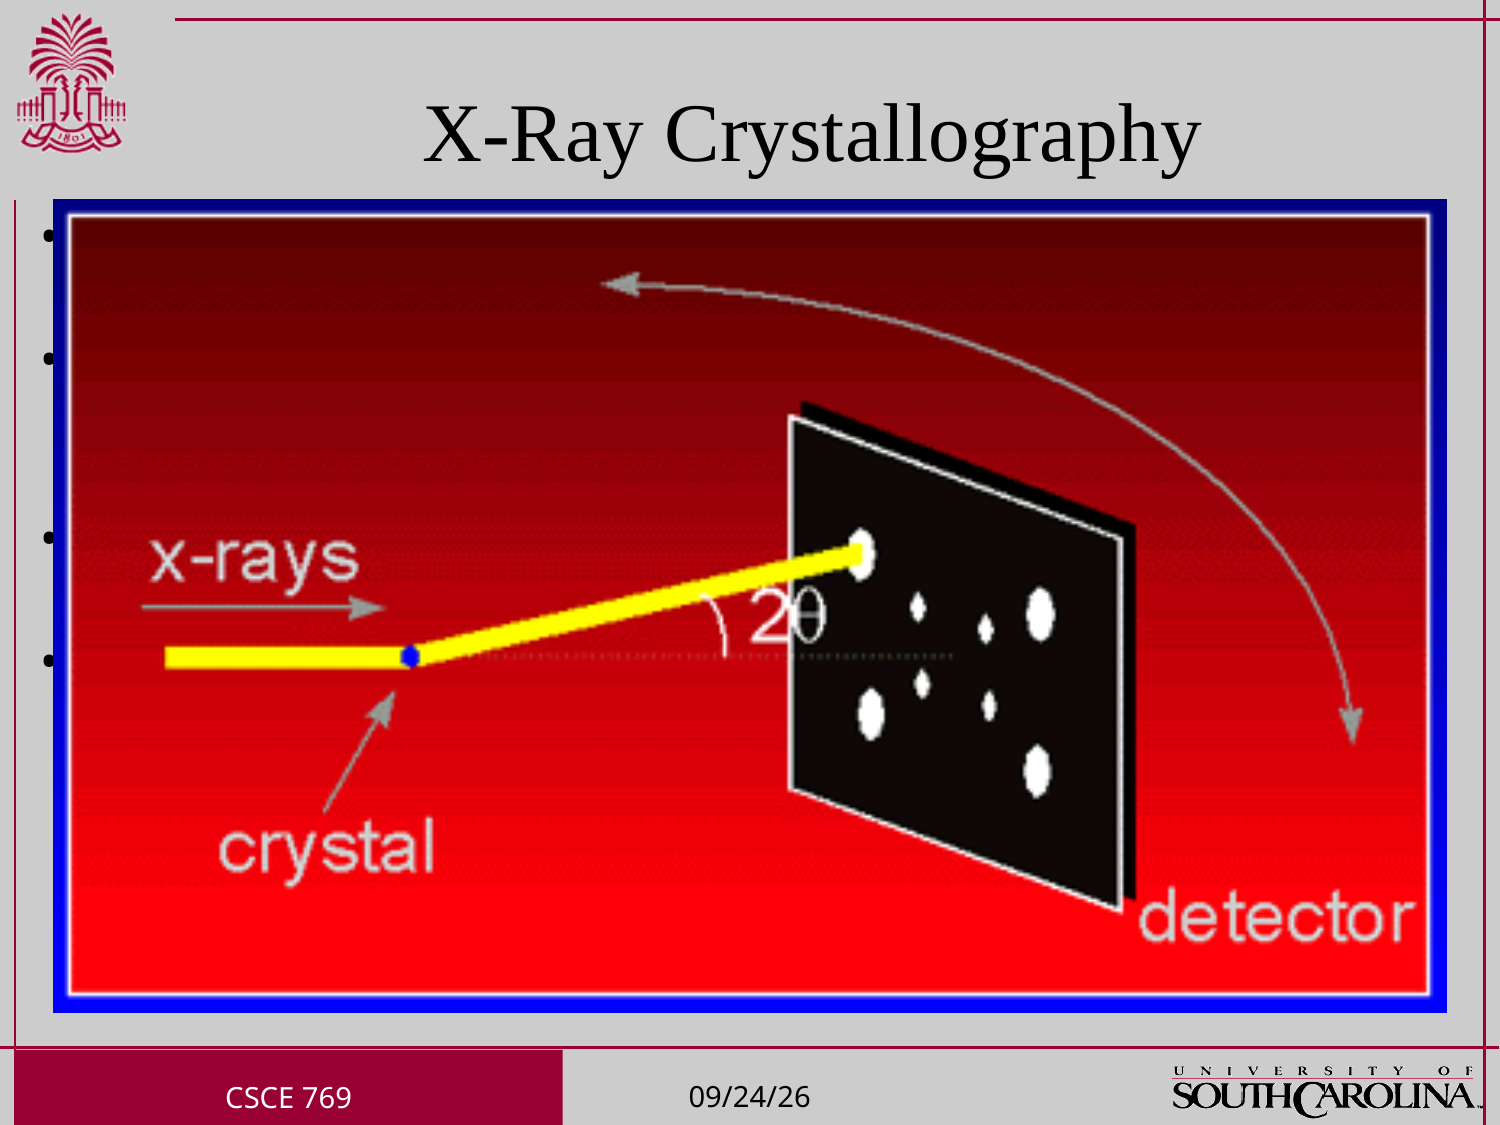

# X-Ray Crystallography
Principally, it is similar to medical X-ray imaging
Automated analysis of the diffraction patterns yields structure
Most critical part is the attainment of the crystal
Even good quality crystals may not diffract well enough